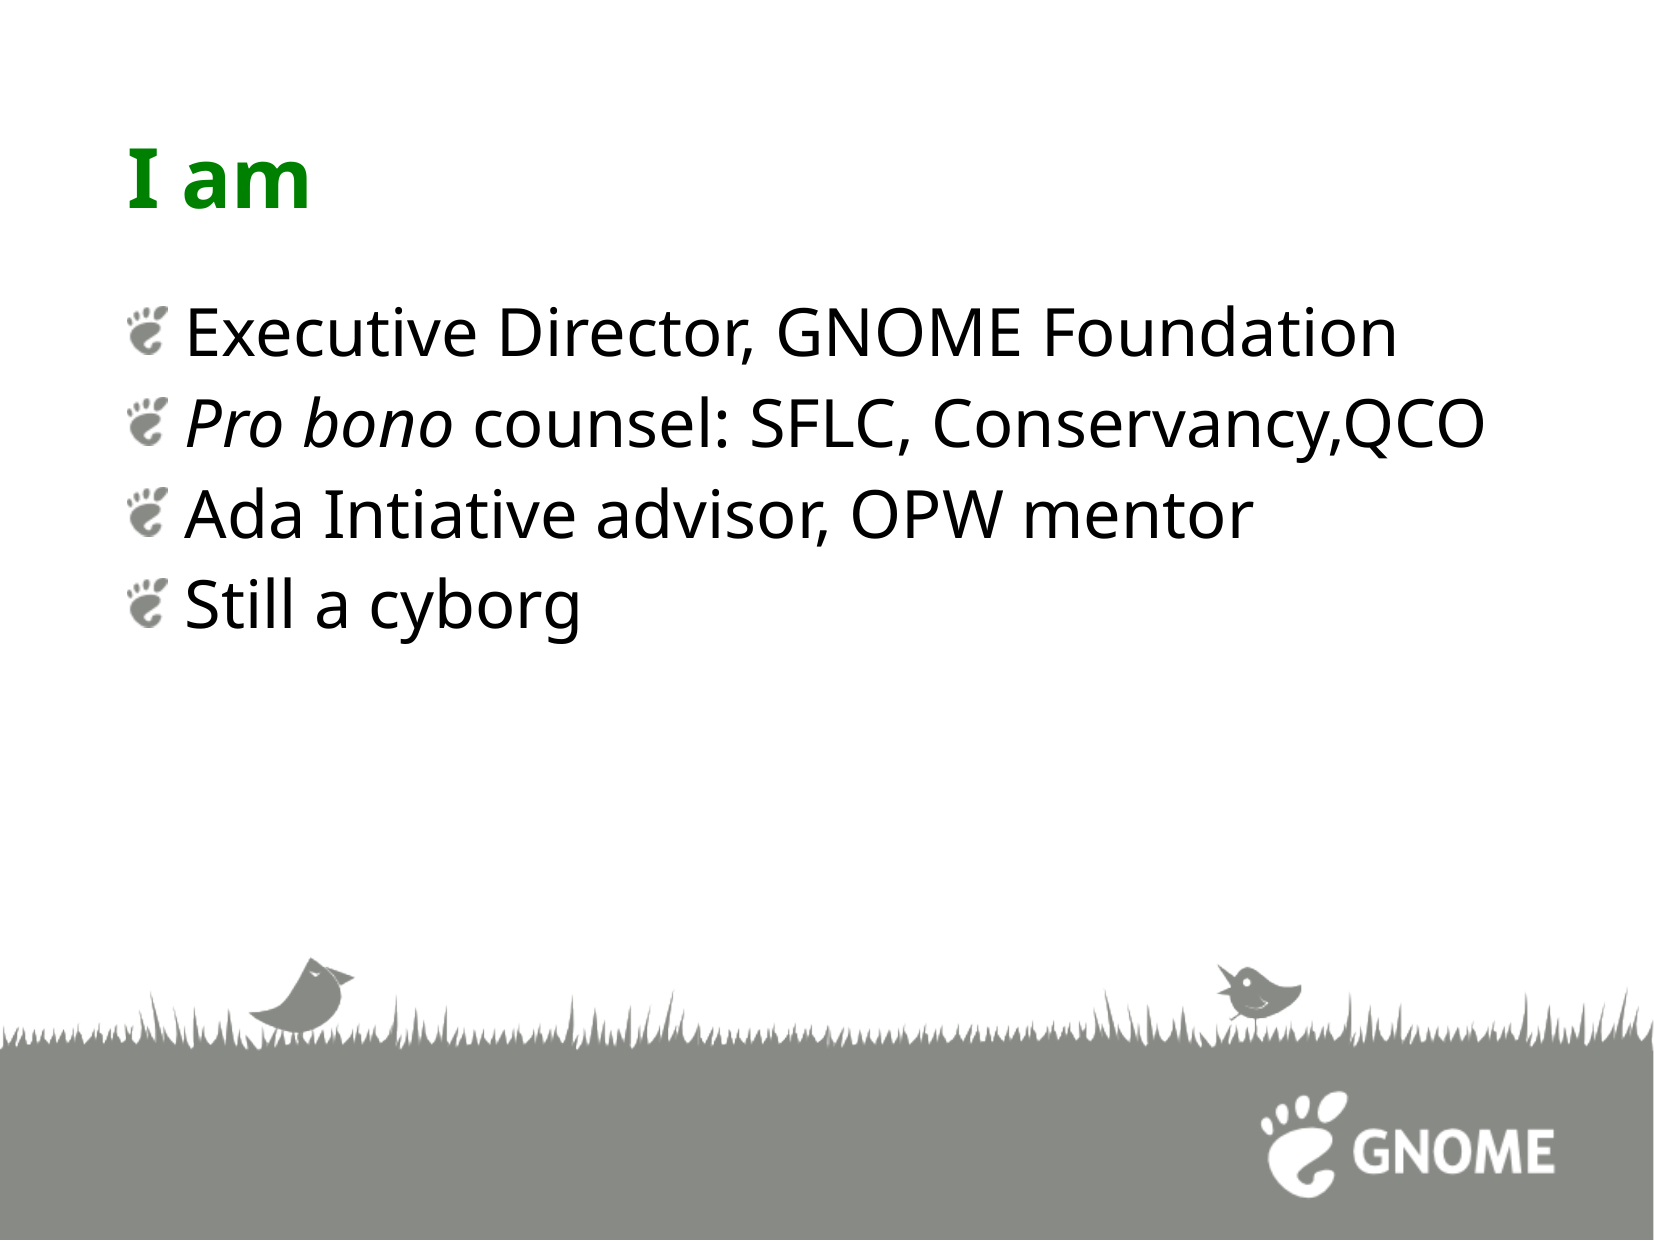

I am
 Executive Director, GNOME Foundation
 Pro bono counsel: SFLC, Conservancy,QCO
 Ada Intiative advisor, OPW mentor
 Still a cyborg